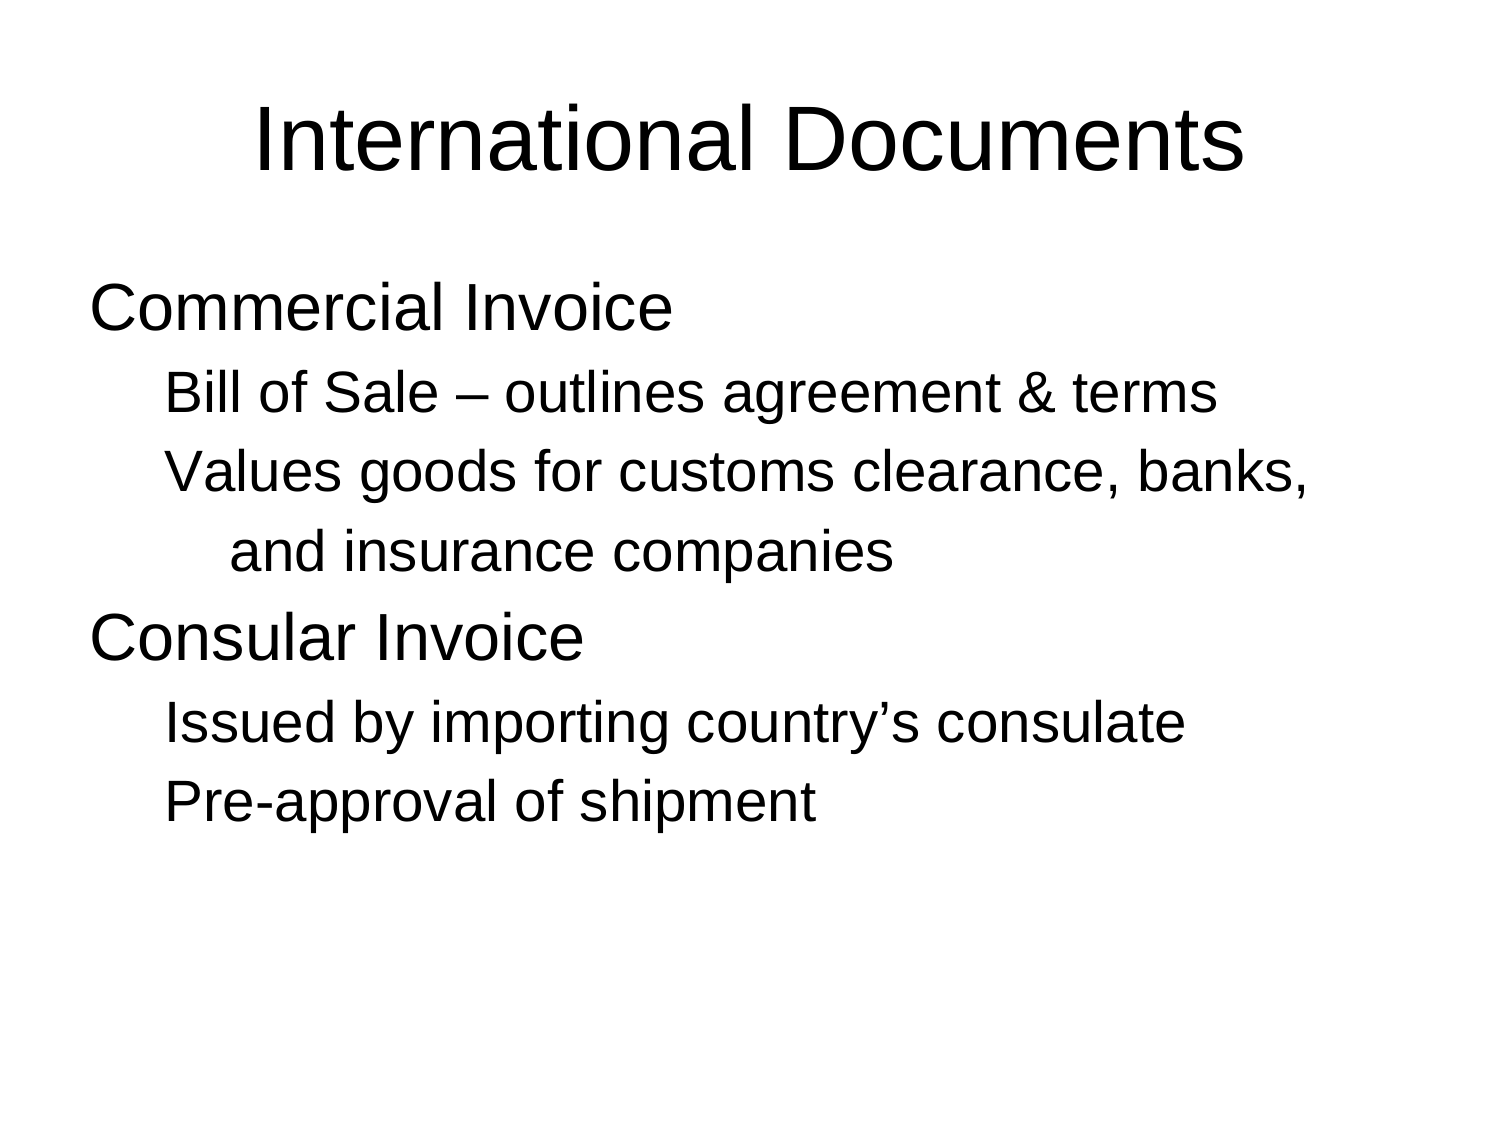

# International Documents
Commercial Invoice
Bill of Sale – outlines agreement & terms
Values goods for customs clearance, banks,
 and insurance companies
Consular Invoice
Issued by importing country’s consulate
Pre-approval of shipment